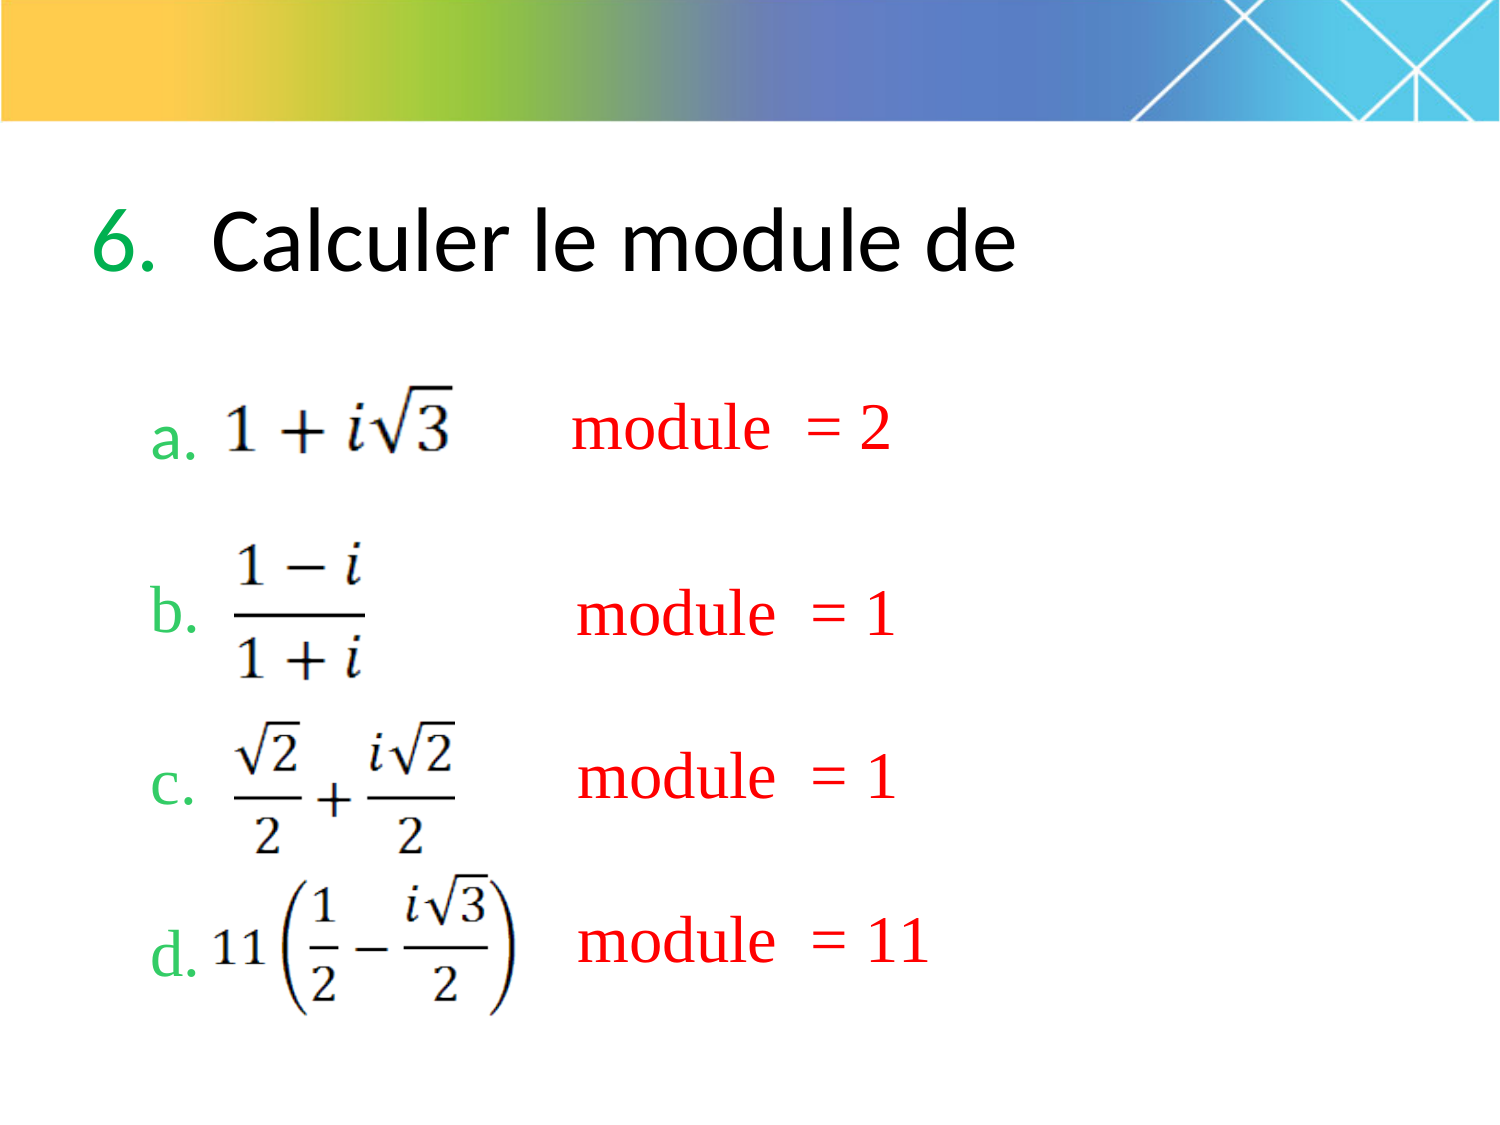

# Calculer le module de
module = 2
a.
b.
c.
d.
module = 1
module = 1
module = 11